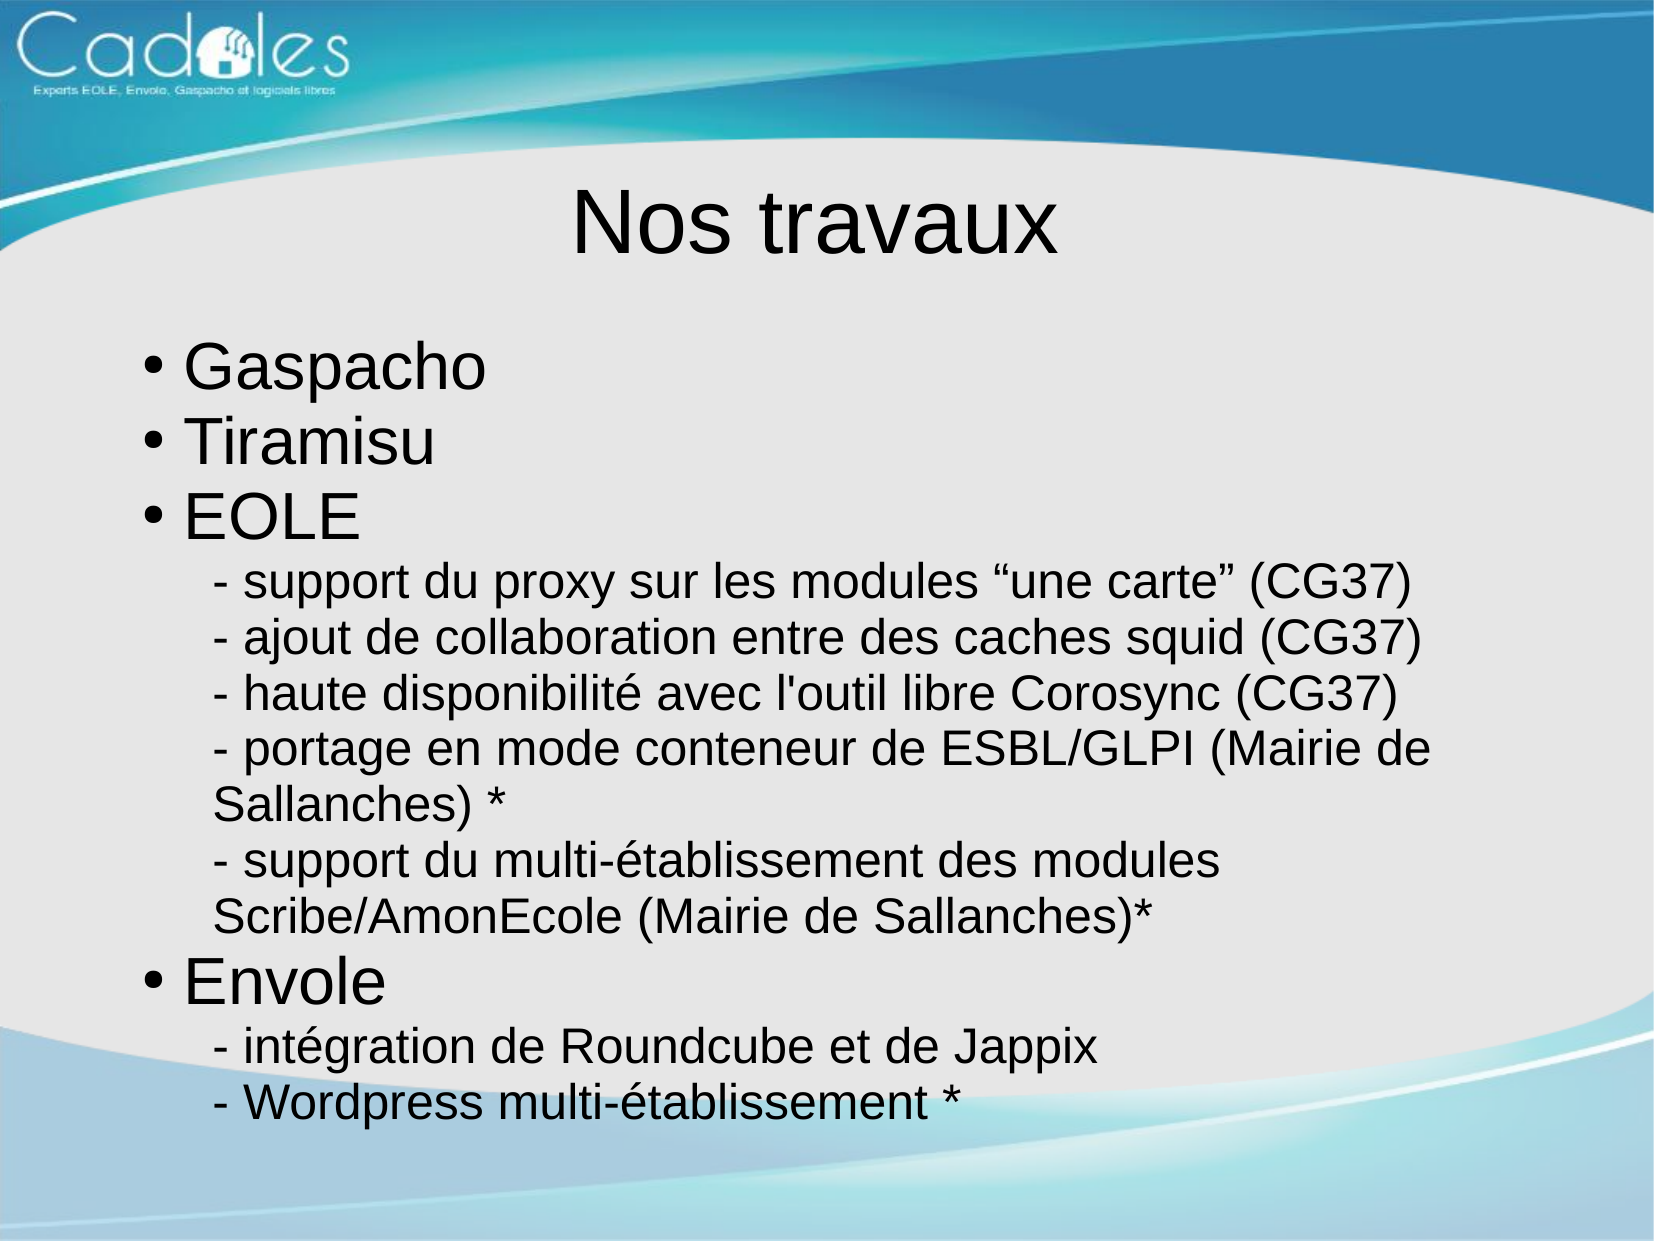

# Nos travaux
 Gaspacho
 Tiramisu
 EOLE
- support du proxy sur les modules “une carte” (CG37)
- ajout de collaboration entre des caches squid (CG37)
- haute disponibilité avec l'outil libre Corosync (CG37)
- portage en mode conteneur de ESBL/GLPI (Mairie de Sallanches) *
- support du multi-établissement des modules Scribe/AmonEcole (Mairie de Sallanches)*
 Envole
- intégration de Roundcube et de Jappix
- Wordpress multi-établissement *